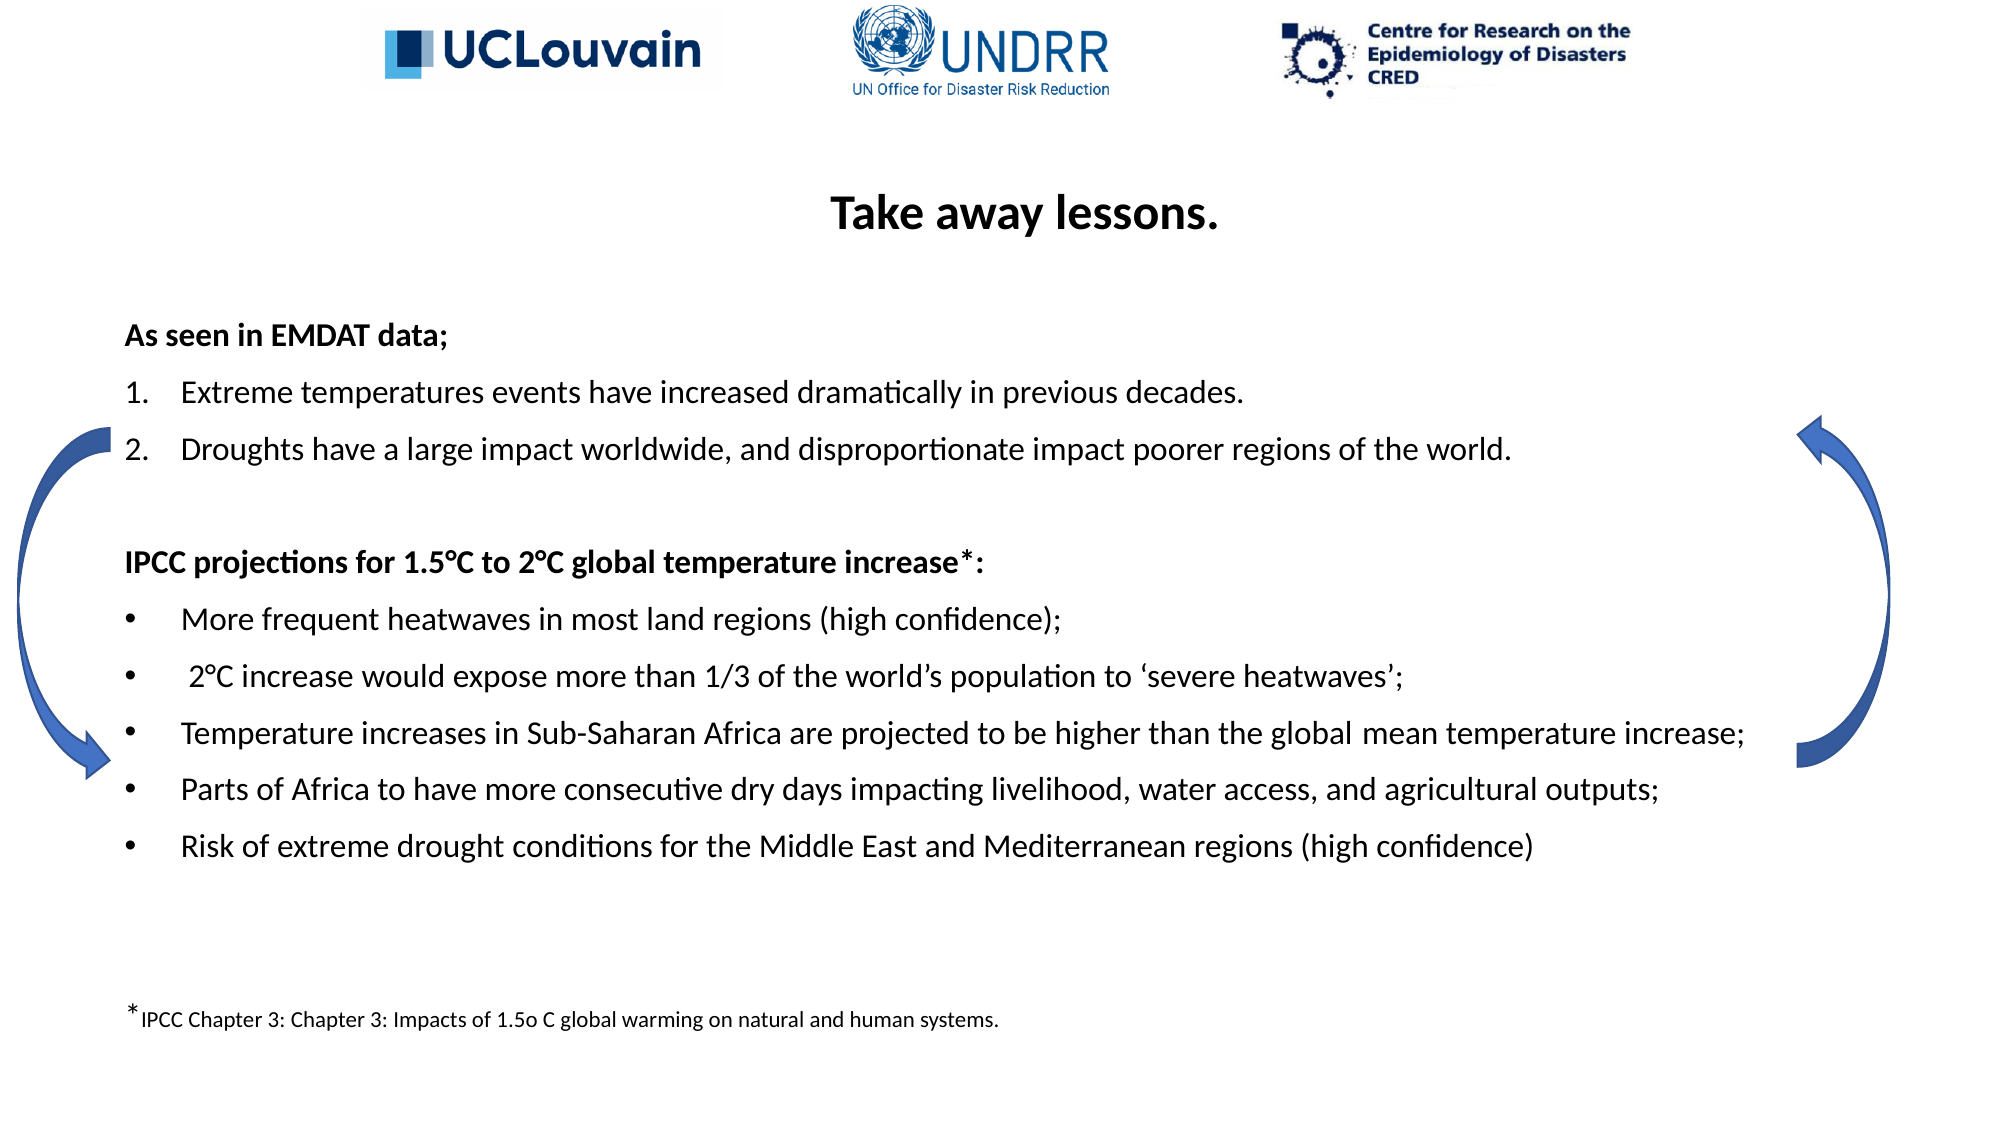

# Take away lessons.
As seen in EMDAT data;
Extreme temperatures events have increased dramatically in previous decades.
Droughts have a large impact worldwide, and disproportionate impact poorer regions of the world.
IPCC projections for 1.5°C to 2°C global temperature increase*:
More frequent heatwaves in most land regions (high confidence);
 2°C increase would expose more than 1/3 of the world’s population to ‘severe heatwaves’;
Temperature increases in Sub-Saharan Africa are projected to be higher than the global mean temperature increase;
Parts of Africa to have more consecutive dry days impacting livelihood, water access, and agricultural outputs;
Risk of extreme drought conditions for the Middle East and Mediterranean regions (high confidence)
*IPCC Chapter 3: Chapter 3: Impacts of 1.5o C global warming on natural and human systems.